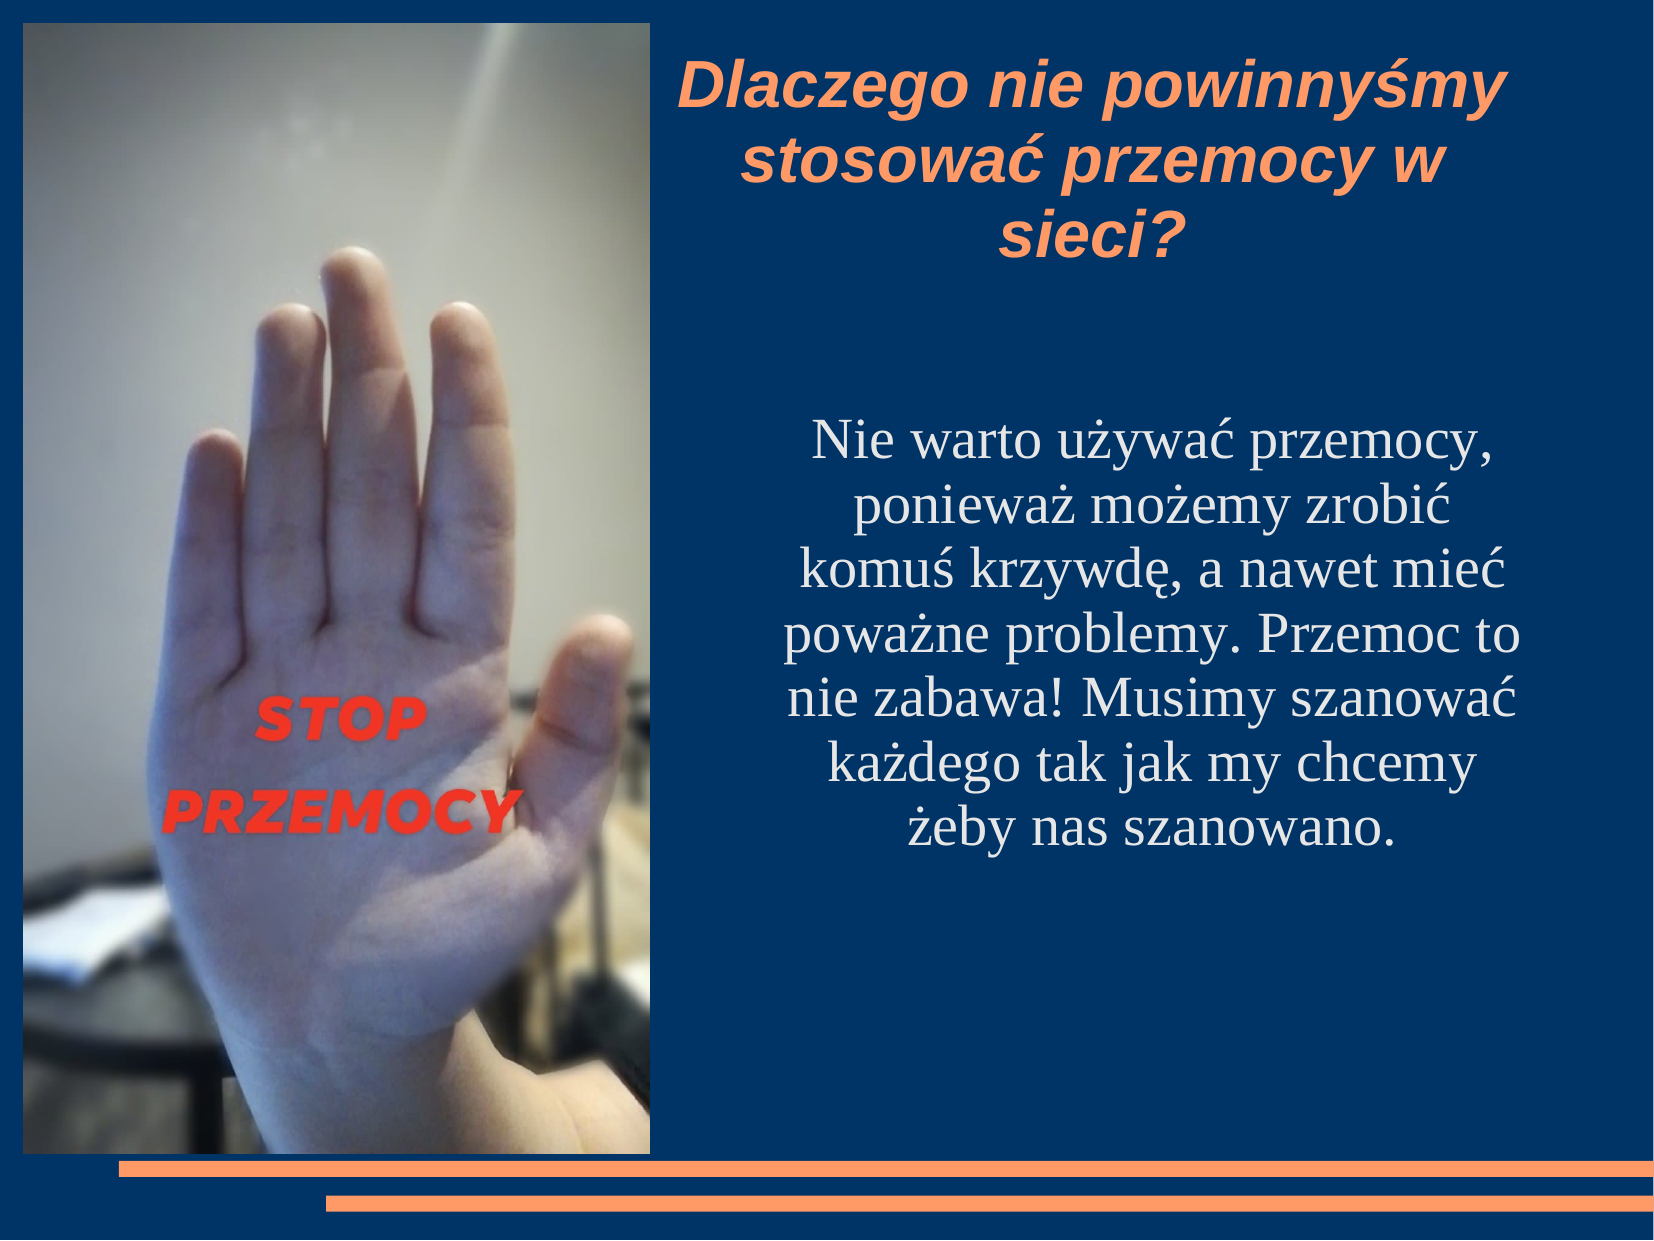

# Dlaczego nie powinnyśmy stosować przemocy w sieci?
Nie warto używać przemocy, ponieważ możemy zrobić komuś krzywdę, a nawet mieć poważne problemy. Przemoc to nie zabawa! Musimy szanować każdego tak jak my chcemy żeby nas szanowano.